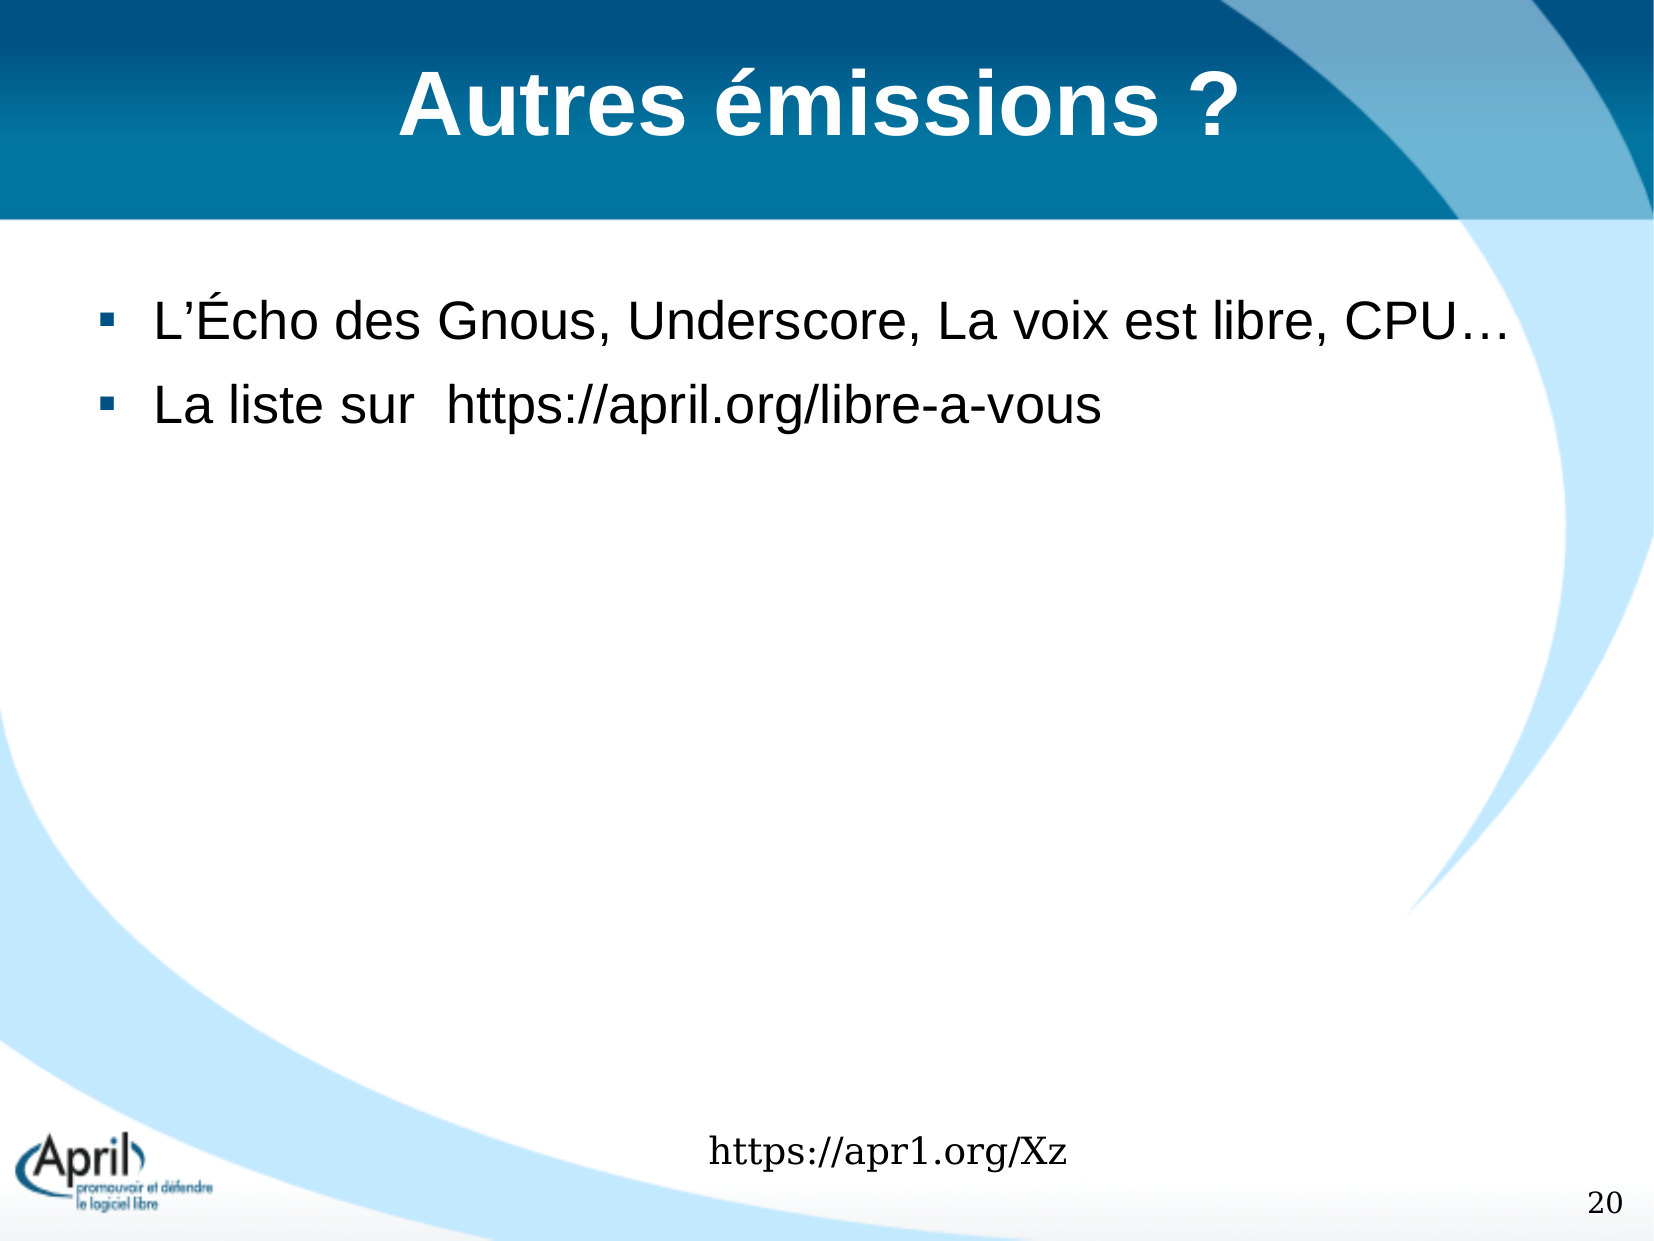

# Autres émissions ?
L’Écho des Gnous, Underscore, La voix est libre, CPU…
La liste sur https://april.org/libre-a-vous
20